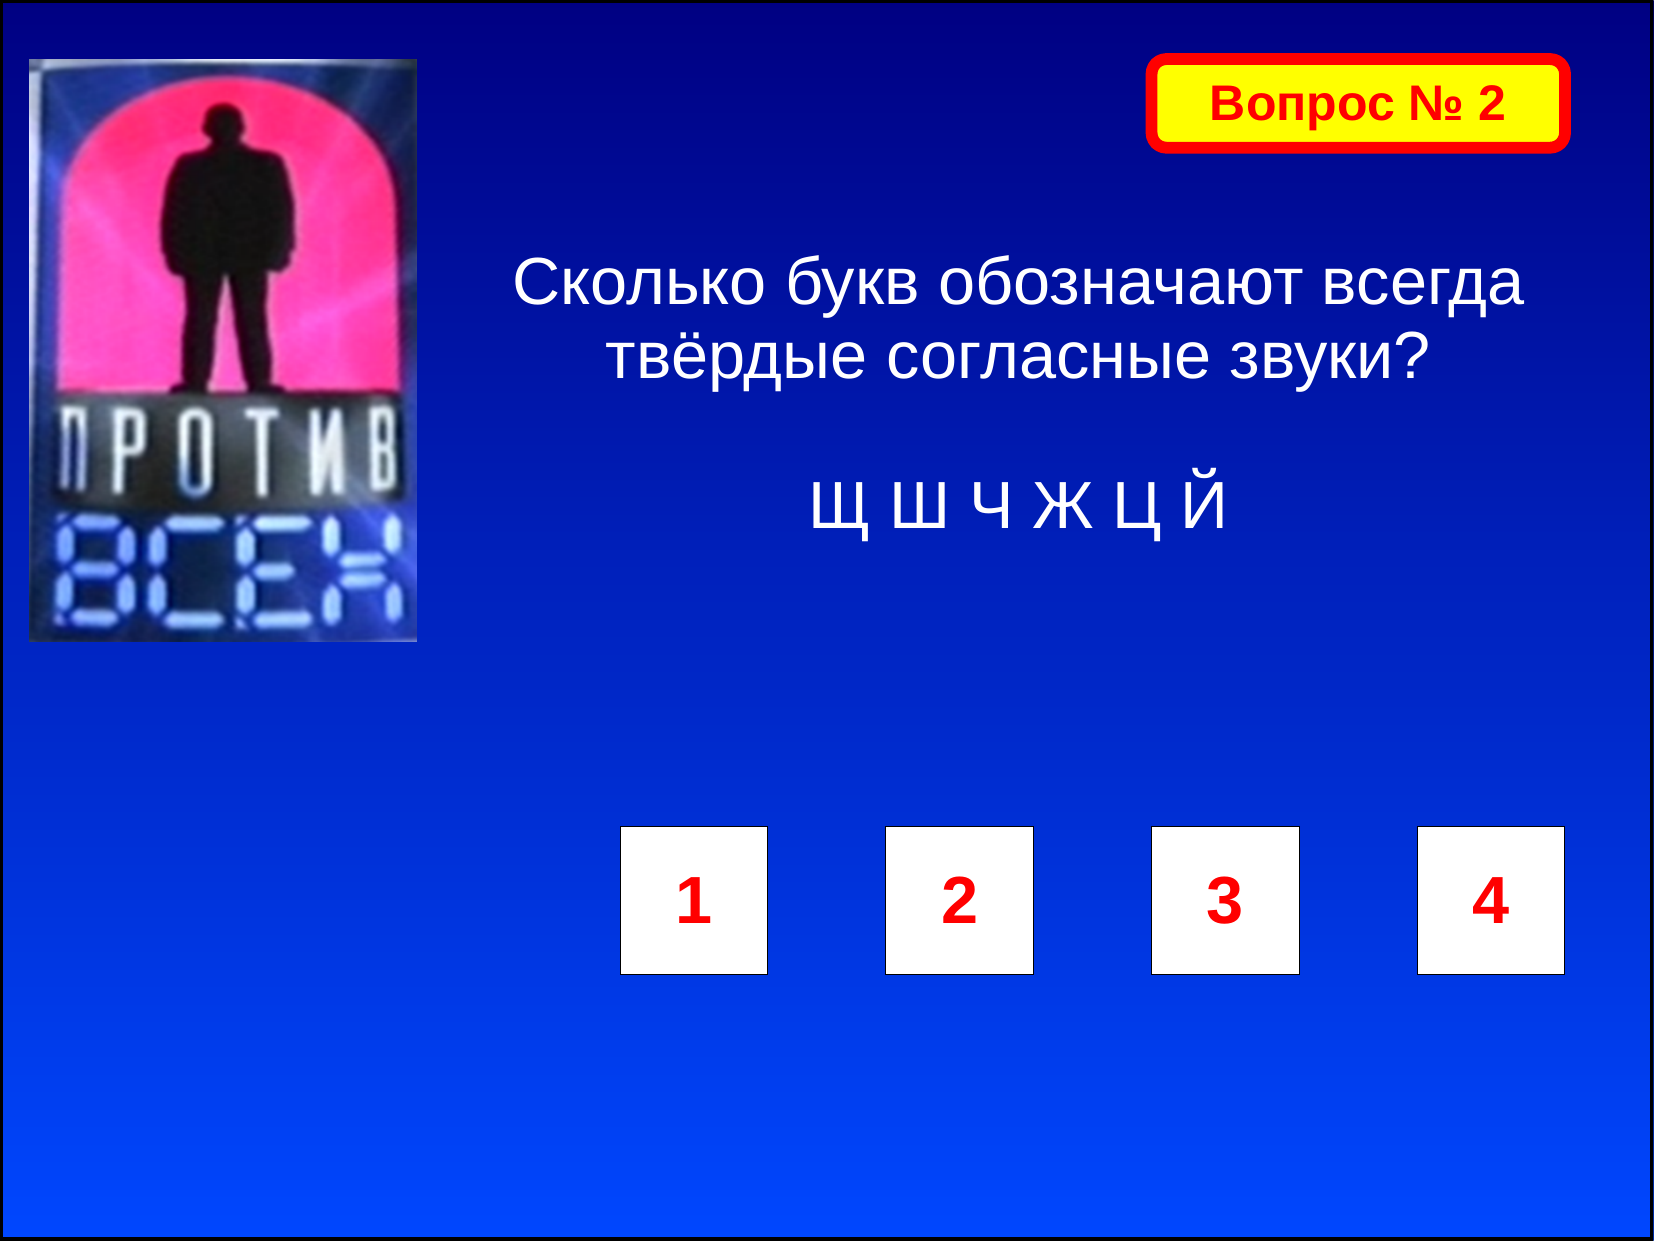

Вопрос № 2
Сколько букв обозначают всегда твёрдые согласные звуки?
Щ Ш Ч Ж Ц Й
1
2
3
4